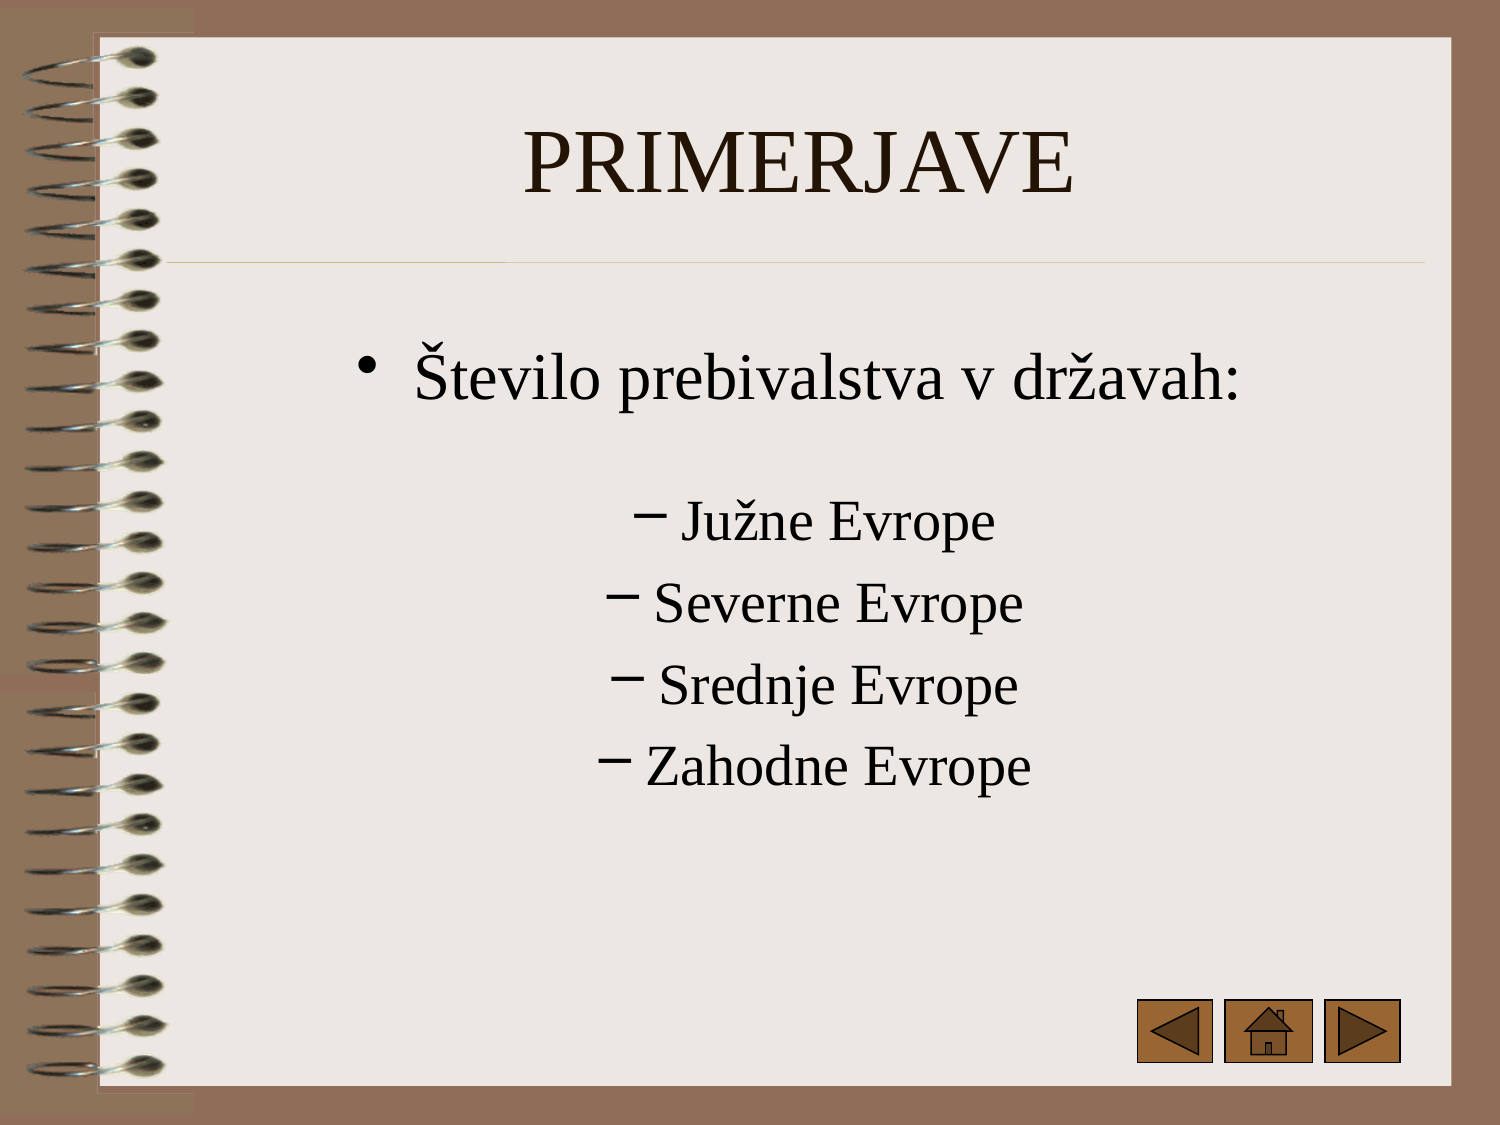

# PRIMERJAVE
 Število prebivalstva v državah:
 Južne Evrope
 Severne Evrope
 Srednje Evrope
 Zahodne Evrope